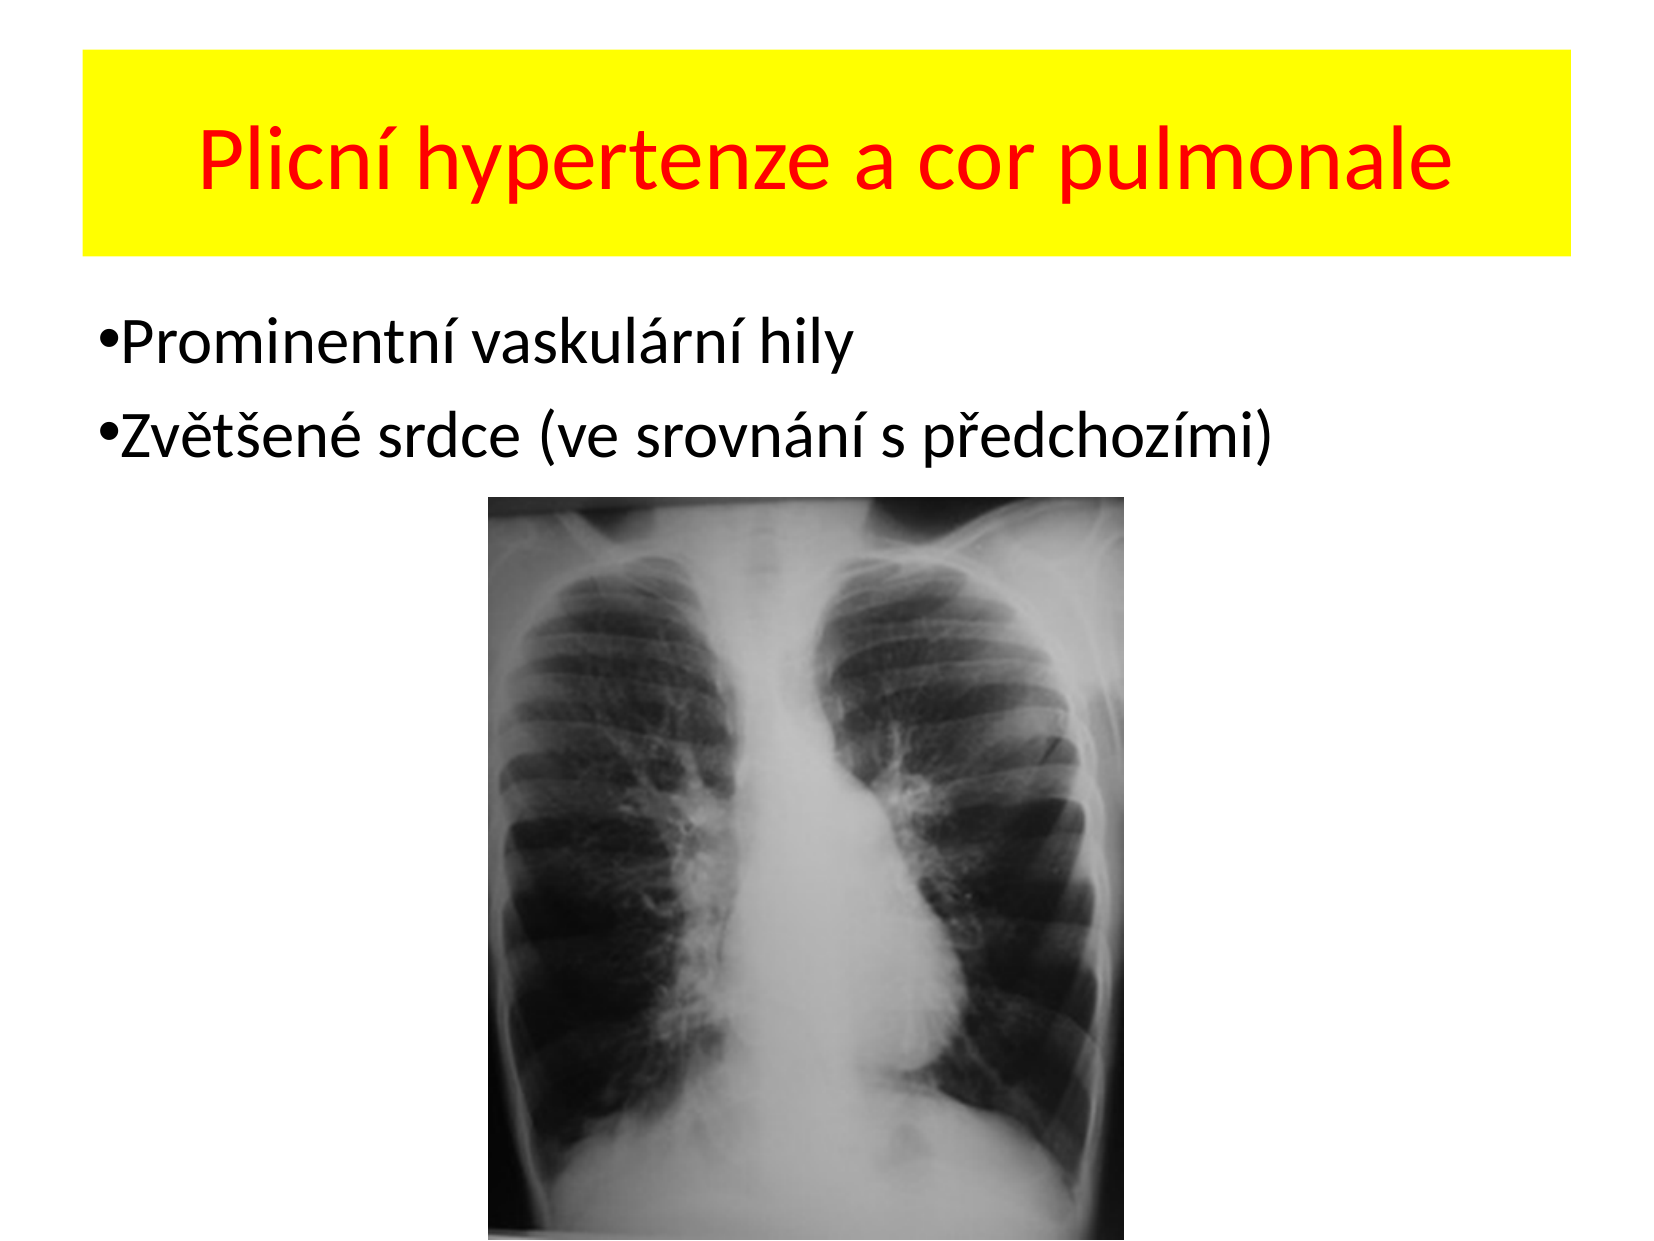

# Plicní hypertenze a cor pulmonale
Prominentní vaskulární hily
Zvětšené srdce (ve srovnání s předchozími)